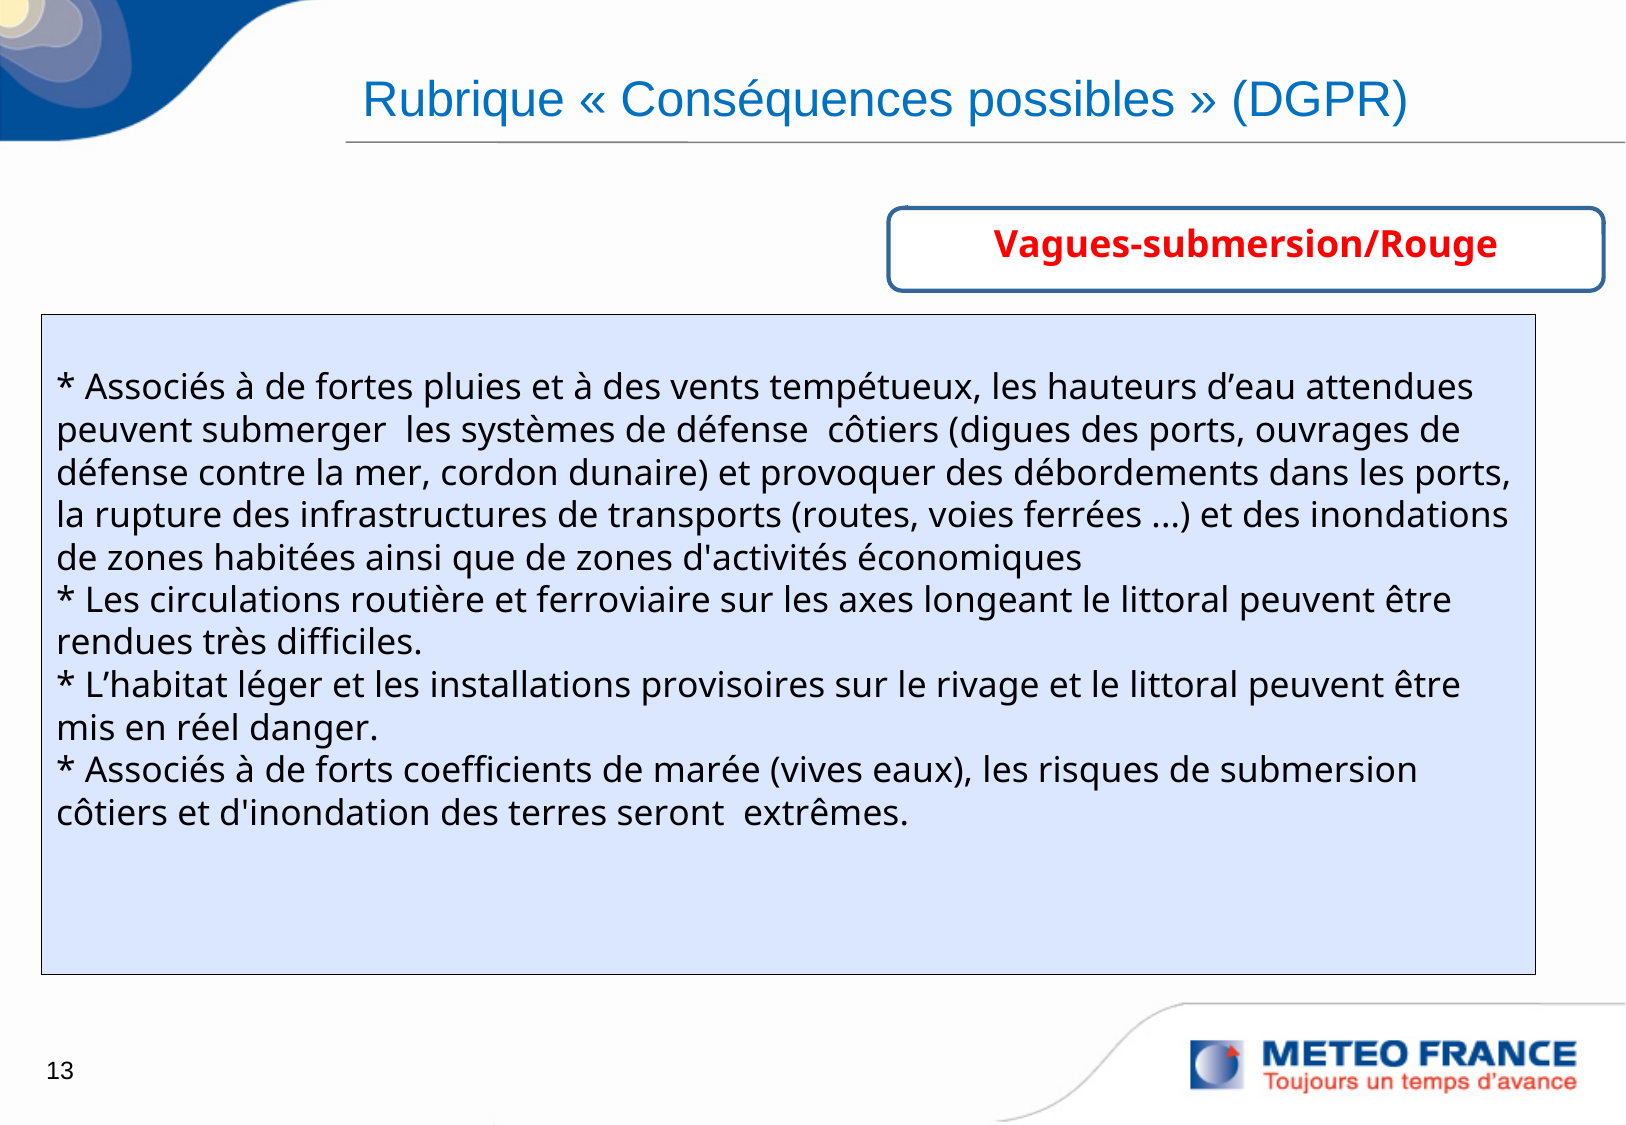

Vagues-submersion/Rouge
# Rubrique « Conséquences possibles » (DGPR)
* Associés à de fortes pluies et à des vents tempétueux, les hauteurs d’eau attendues peuvent submerger les systèmes de défense côtiers (digues des ports, ouvrages de défense contre la mer, cordon dunaire) et provoquer des débordements dans les ports, la rupture des infrastructures de transports (routes, voies ferrées ...) et des inondations de zones habitées ainsi que de zones d'activités économiques
* Les circulations routière et ferroviaire sur les axes longeant le littoral peuvent être rendues très difficiles.
* L’habitat léger et les installations provisoires sur le rivage et le littoral peuvent être mis en réel danger.
* Associés à de forts coefficients de marée (vives eaux), les risques de submersion côtiers et d'inondation des terres seront extrêmes.